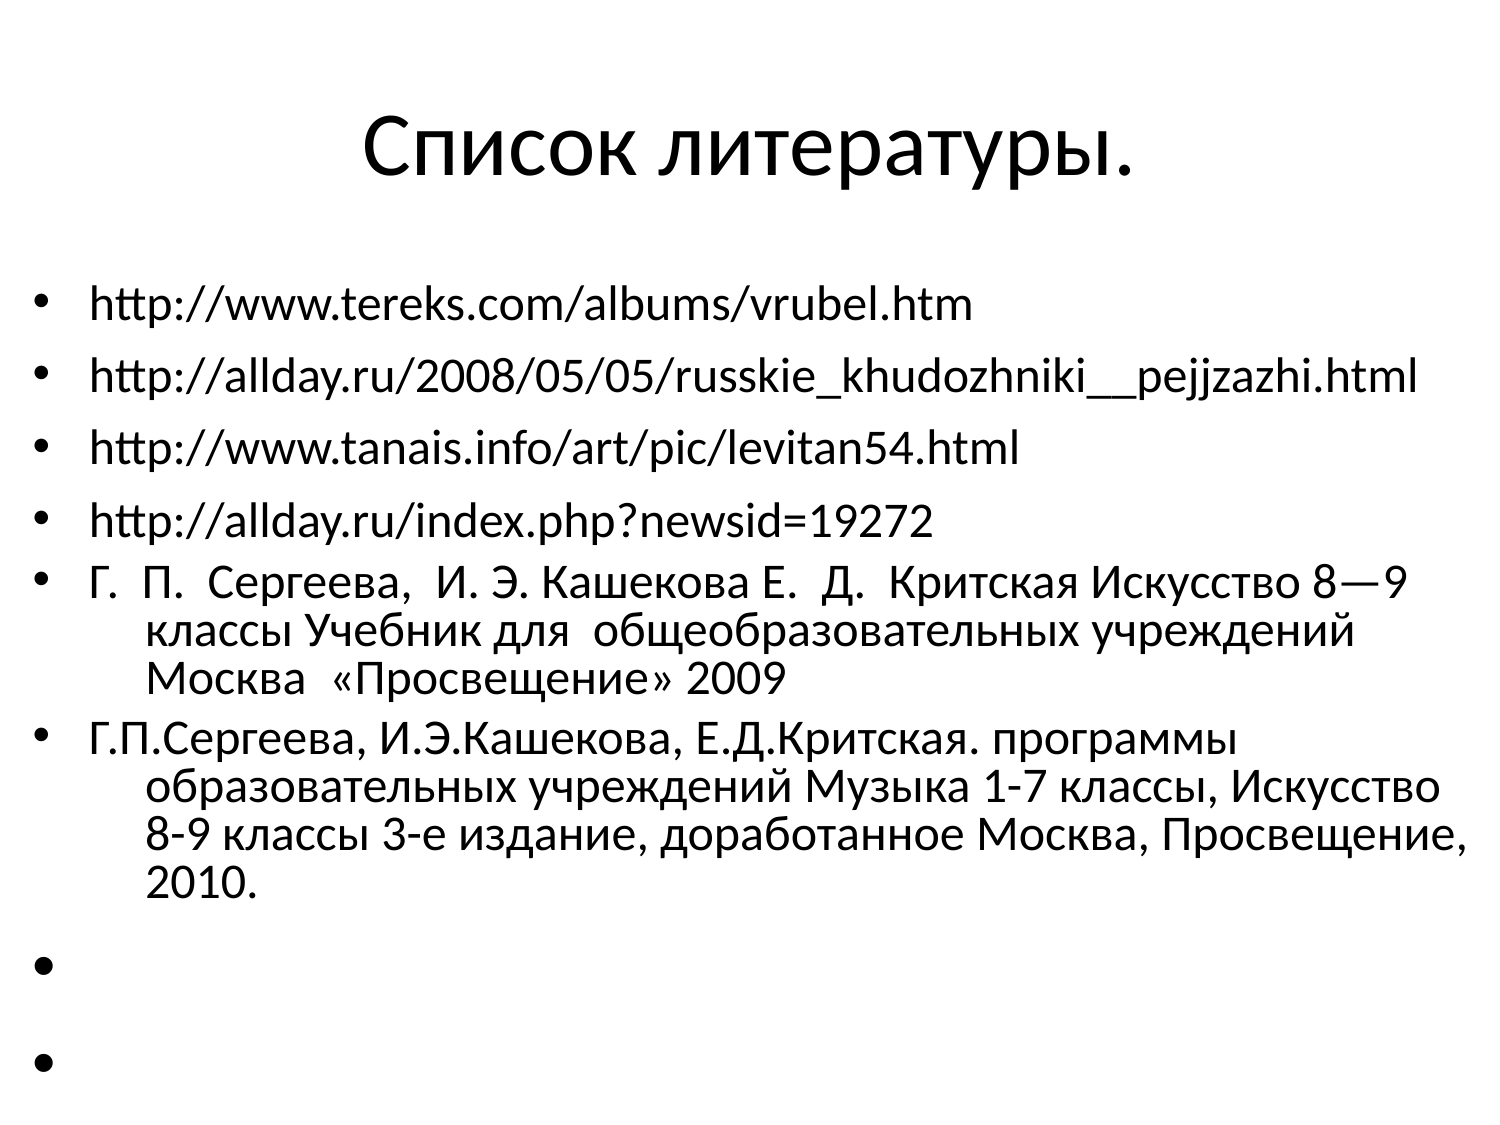

# Список литературы.
http://www.tereks.com/albums/vrubel.htm
http://allday.ru/2008/05/05/russkie_khudozhniki__pejjzazhi.html
http://www.tanais.info/art/pic/levitan54.html
http://allday.ru/index.php?newsid=19272
Г. П. Сергеева, И. Э. Кашекова Е. Д. Критская Искусство 8—9 классы Учебник для общеобразовательных учреждений Москва «Просвещение» 2009
Г.П.Сергеева, И.Э.Кашекова, Е.Д.Критская. программы образовательных учреждений Музыка 1-7 классы, Искусство 8-9 классы 3-е издание, доработанное Москва, Просвещение, 2010.